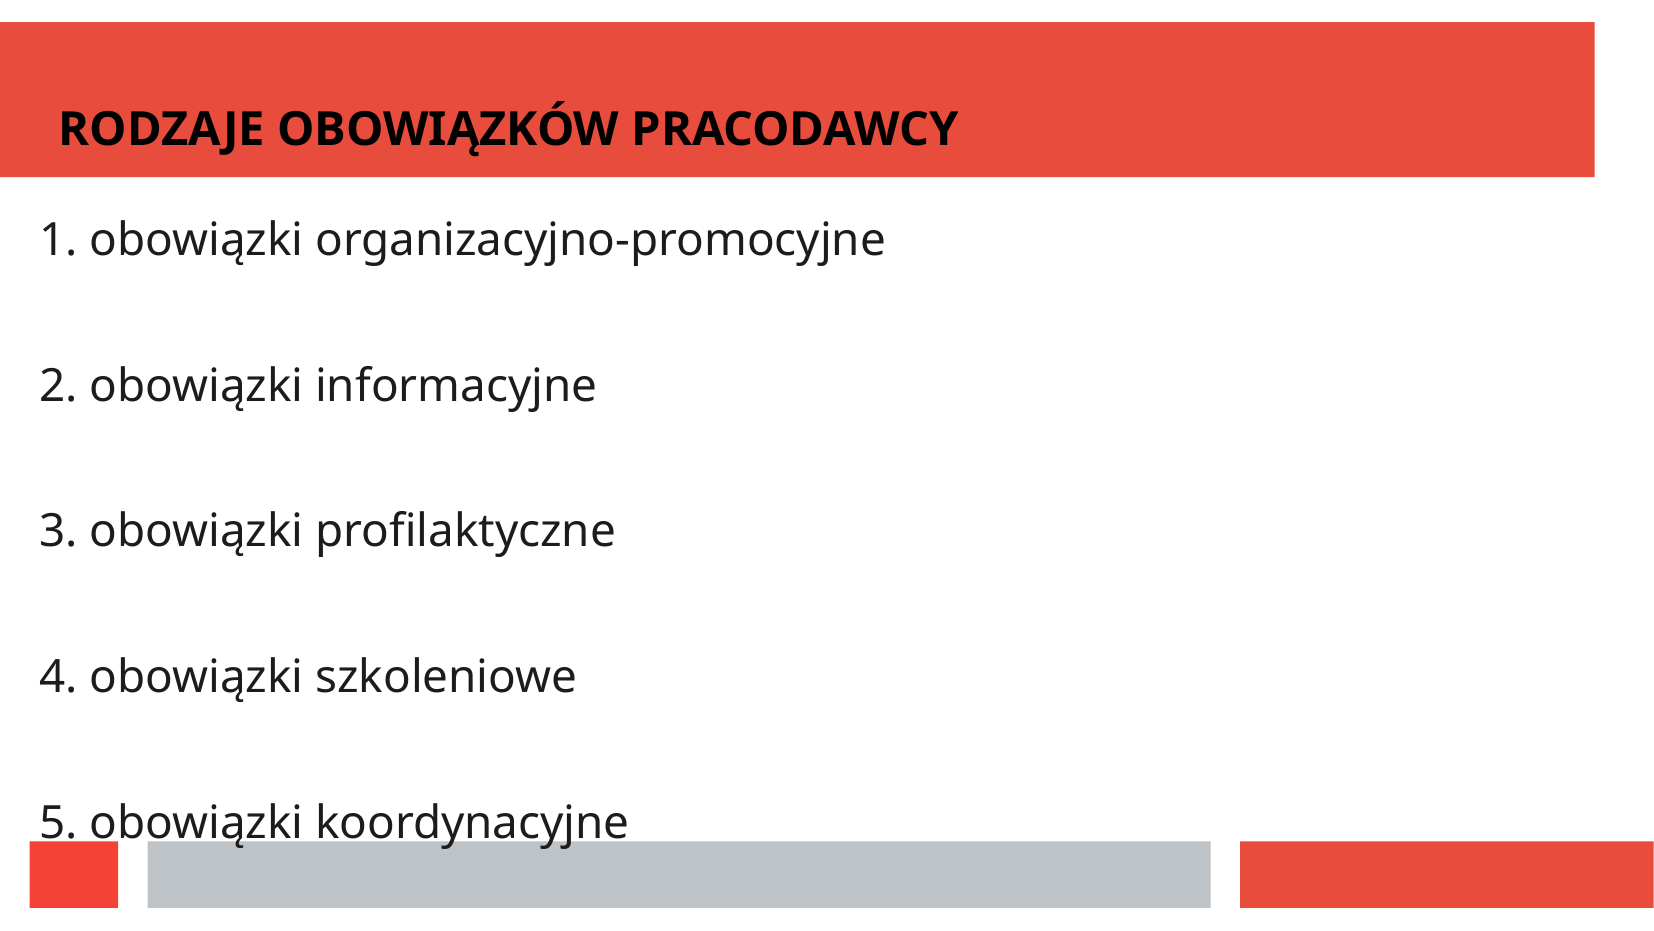

# RODZAJE OBOWIĄZKÓW PRACODAWCY
1. obowiązki organizacyjno-promocyjne
2. obowiązki informacyjne
3. obowiązki profilaktyczne
4. obowiązki szkoleniowe
5. obowiązki koordynacyjne
6. obowiązki publicznoprawne wobec organów państwa